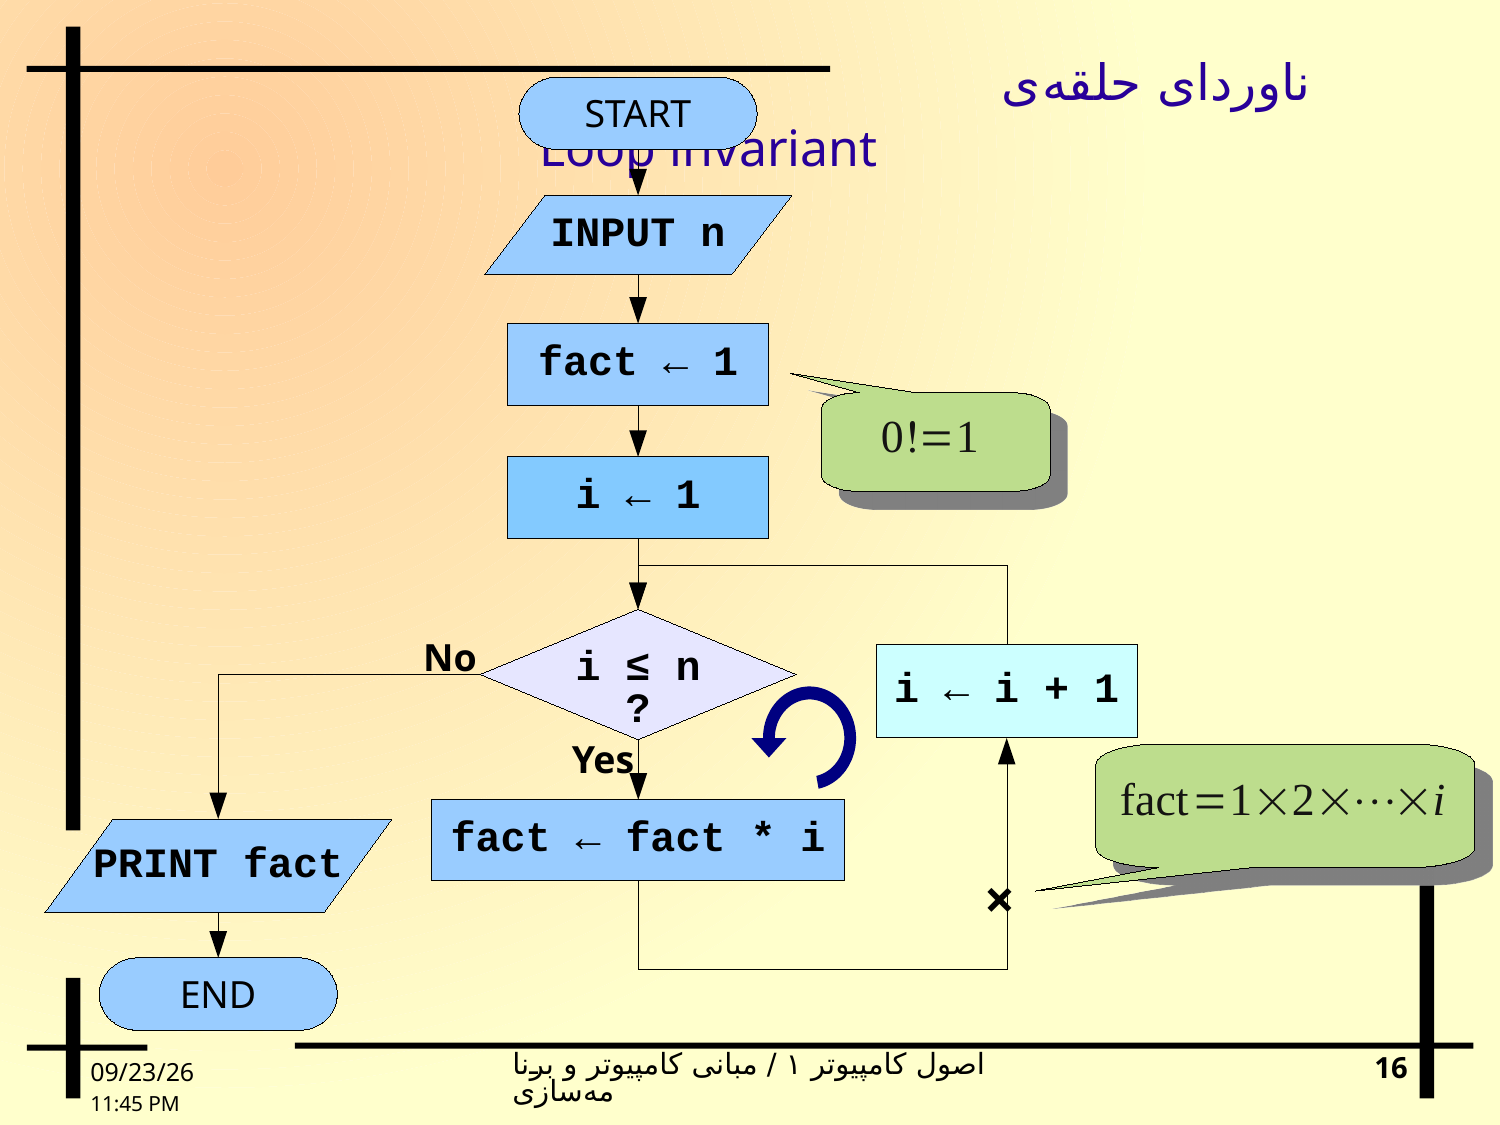

# ناوردای حلقه‌ی Loop invariant
START
INPUT n
fact ← 1
i ← 1
i ≤ n
?
No
i ← i + 1
Yes
fact ← fact * i
PRINT fact
×
END
اصول کامپیوتر ۱ / مبانی کامپیوتر و برنامه‌سازی
16